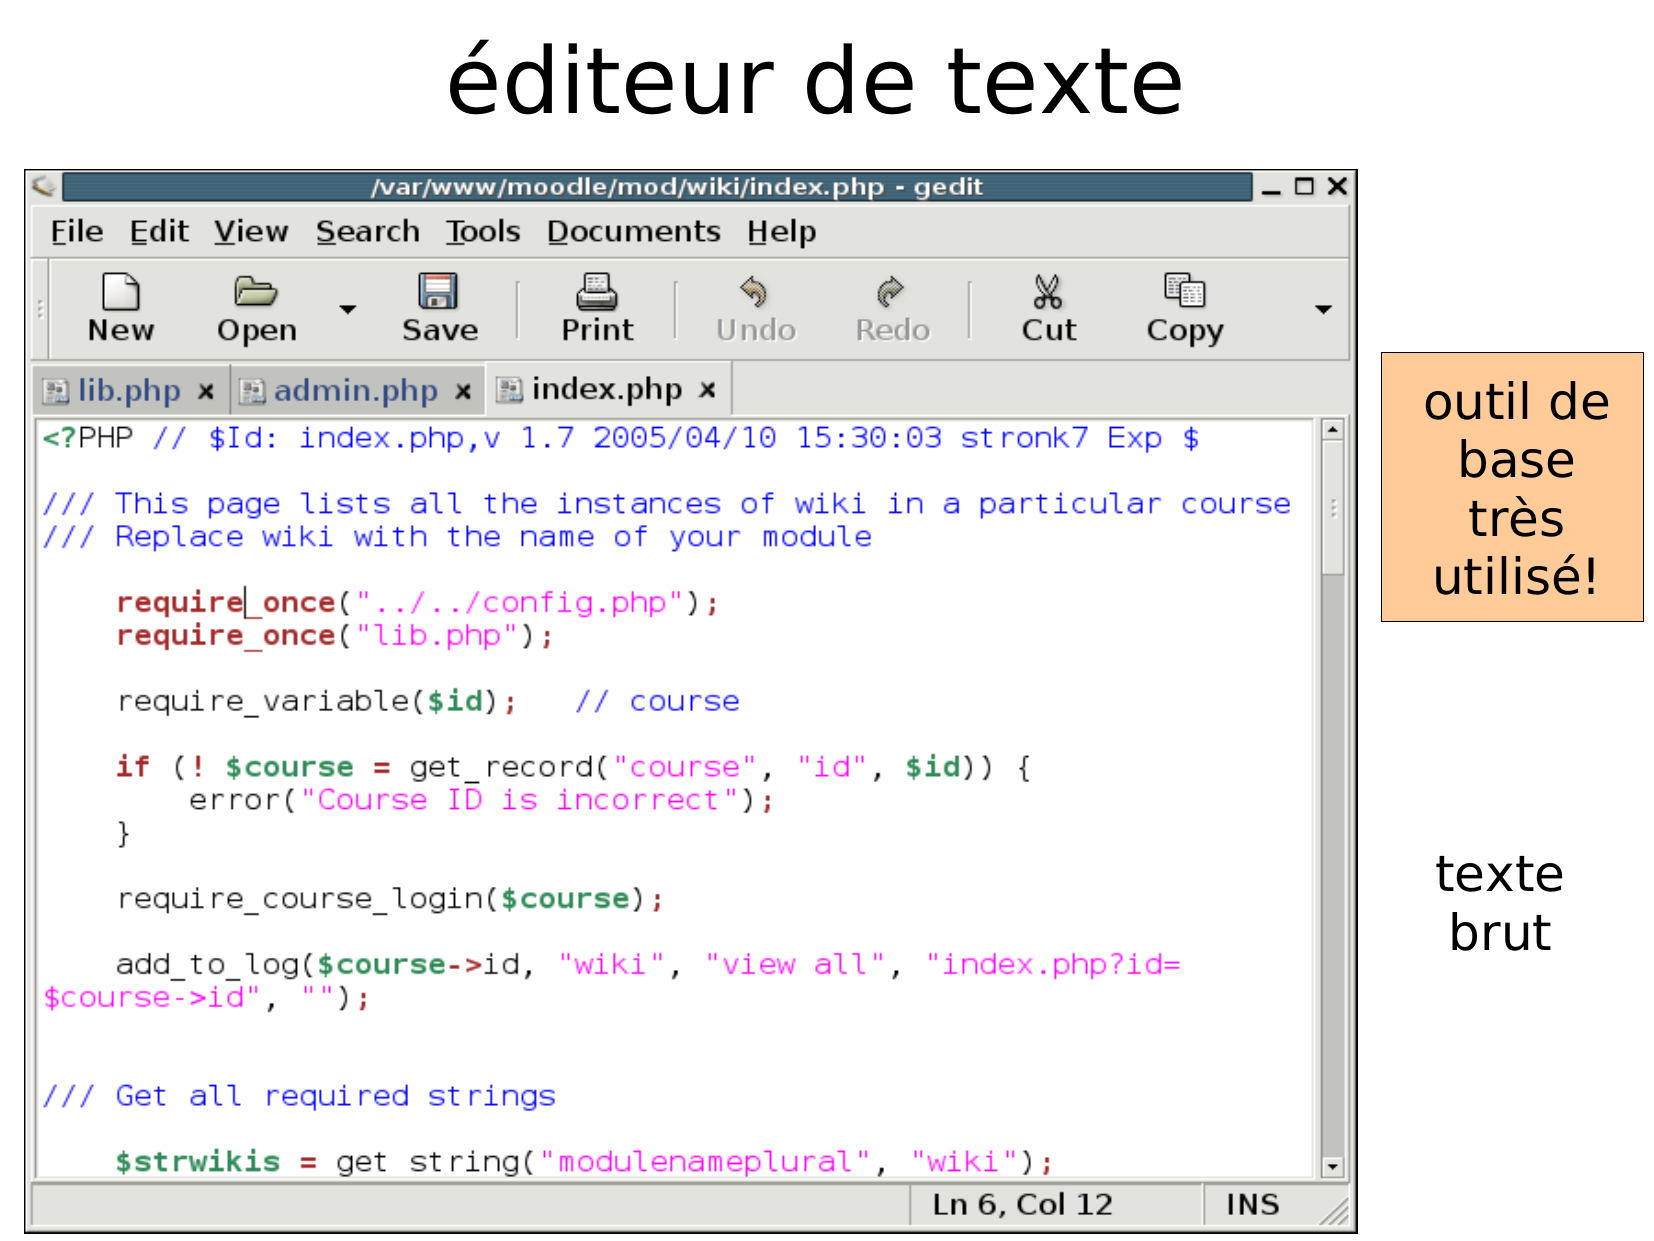

# éditeur de texte
outil de base
très utilisé!
texte
brut